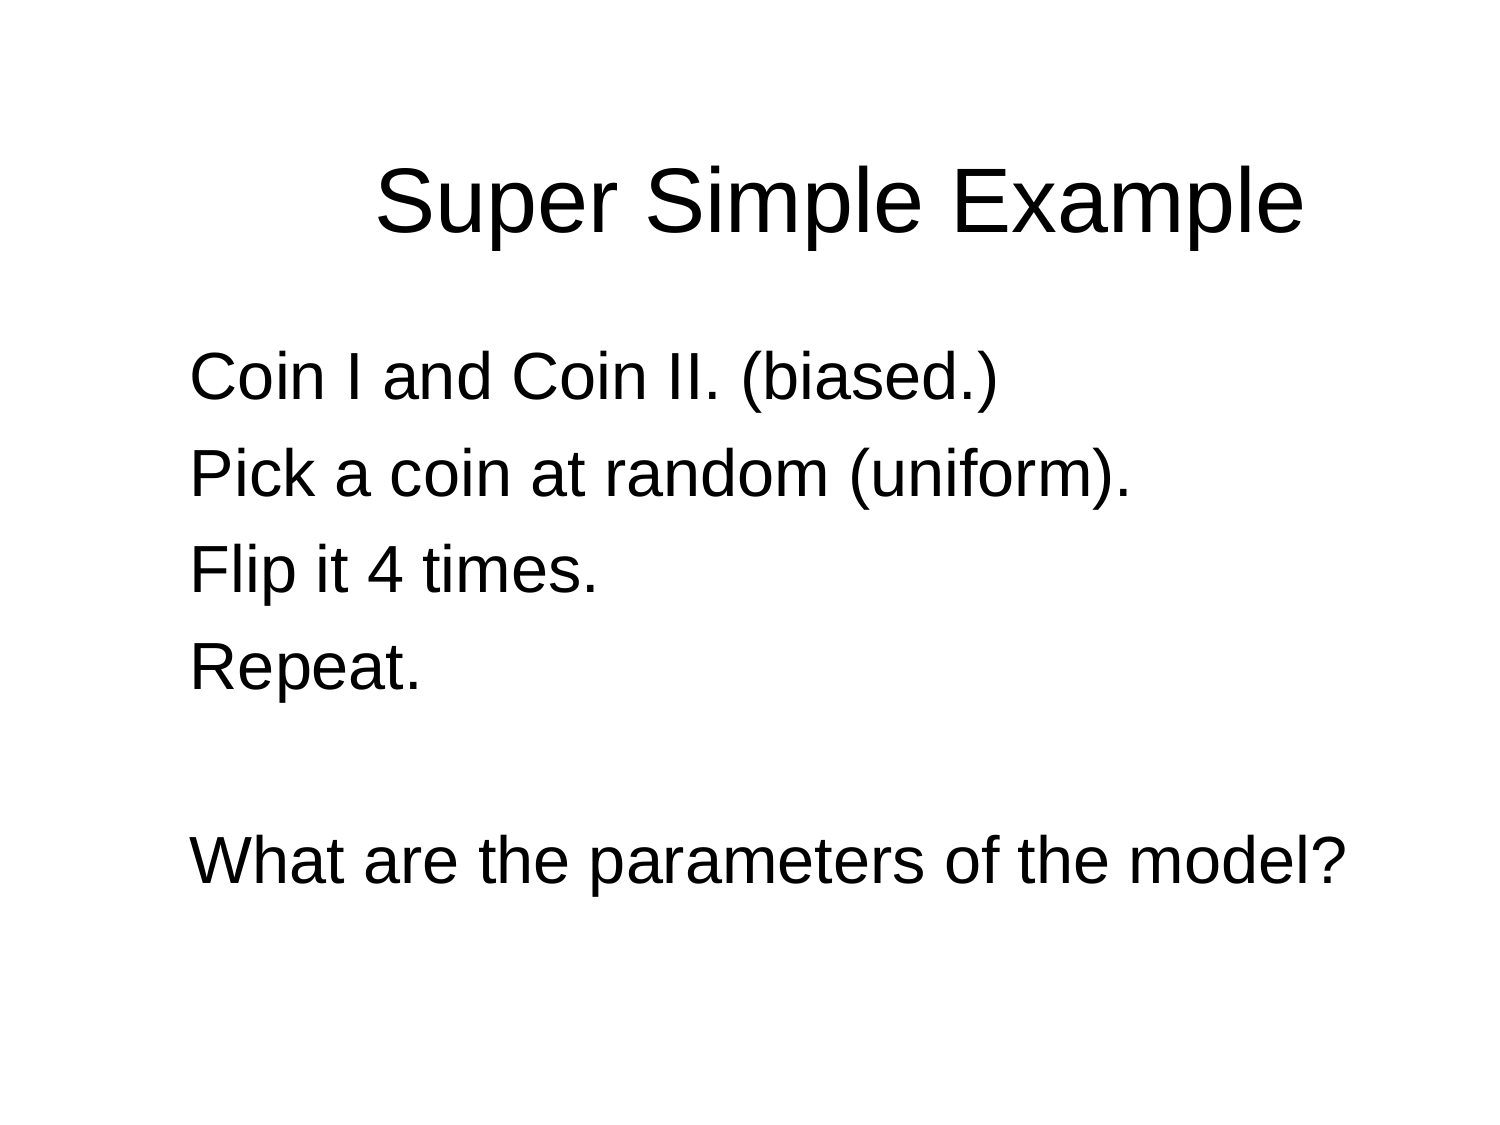

# Super Simple Example
Coin I and Coin II. (biased.)
Pick a coin at random (uniform).
Flip it 4 times.
Repeat.
What are the parameters of the model?